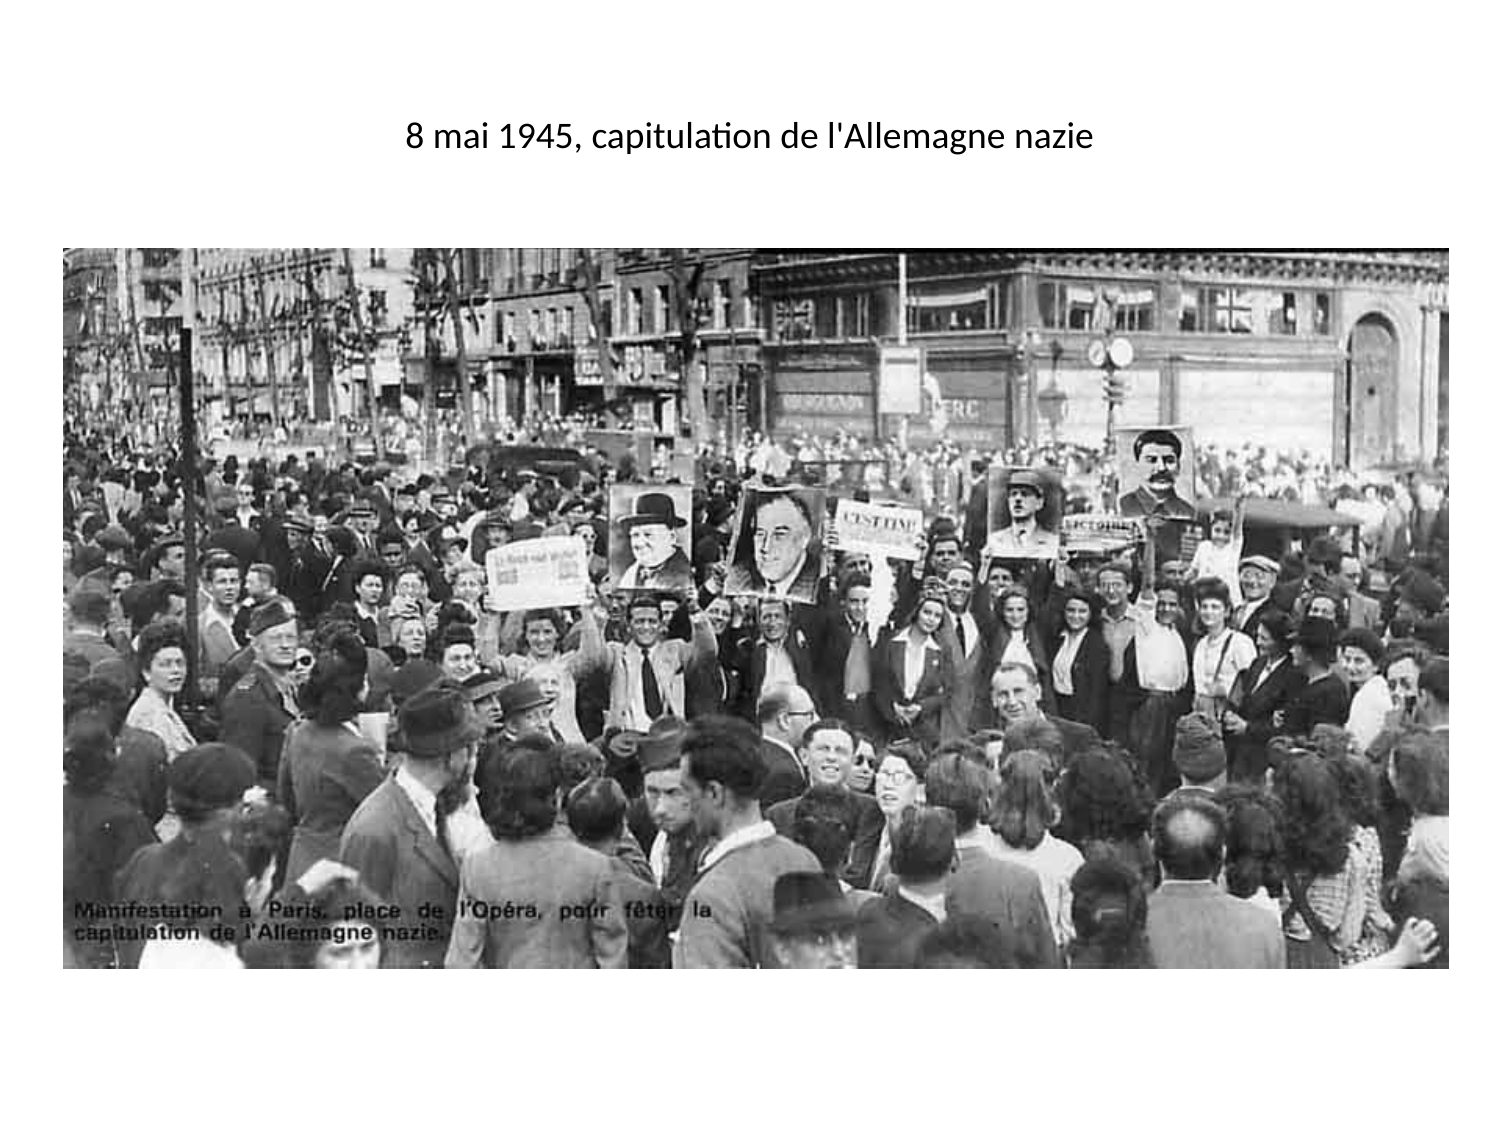

# 8 mai 1945, capitulation de l'Allemagne nazie